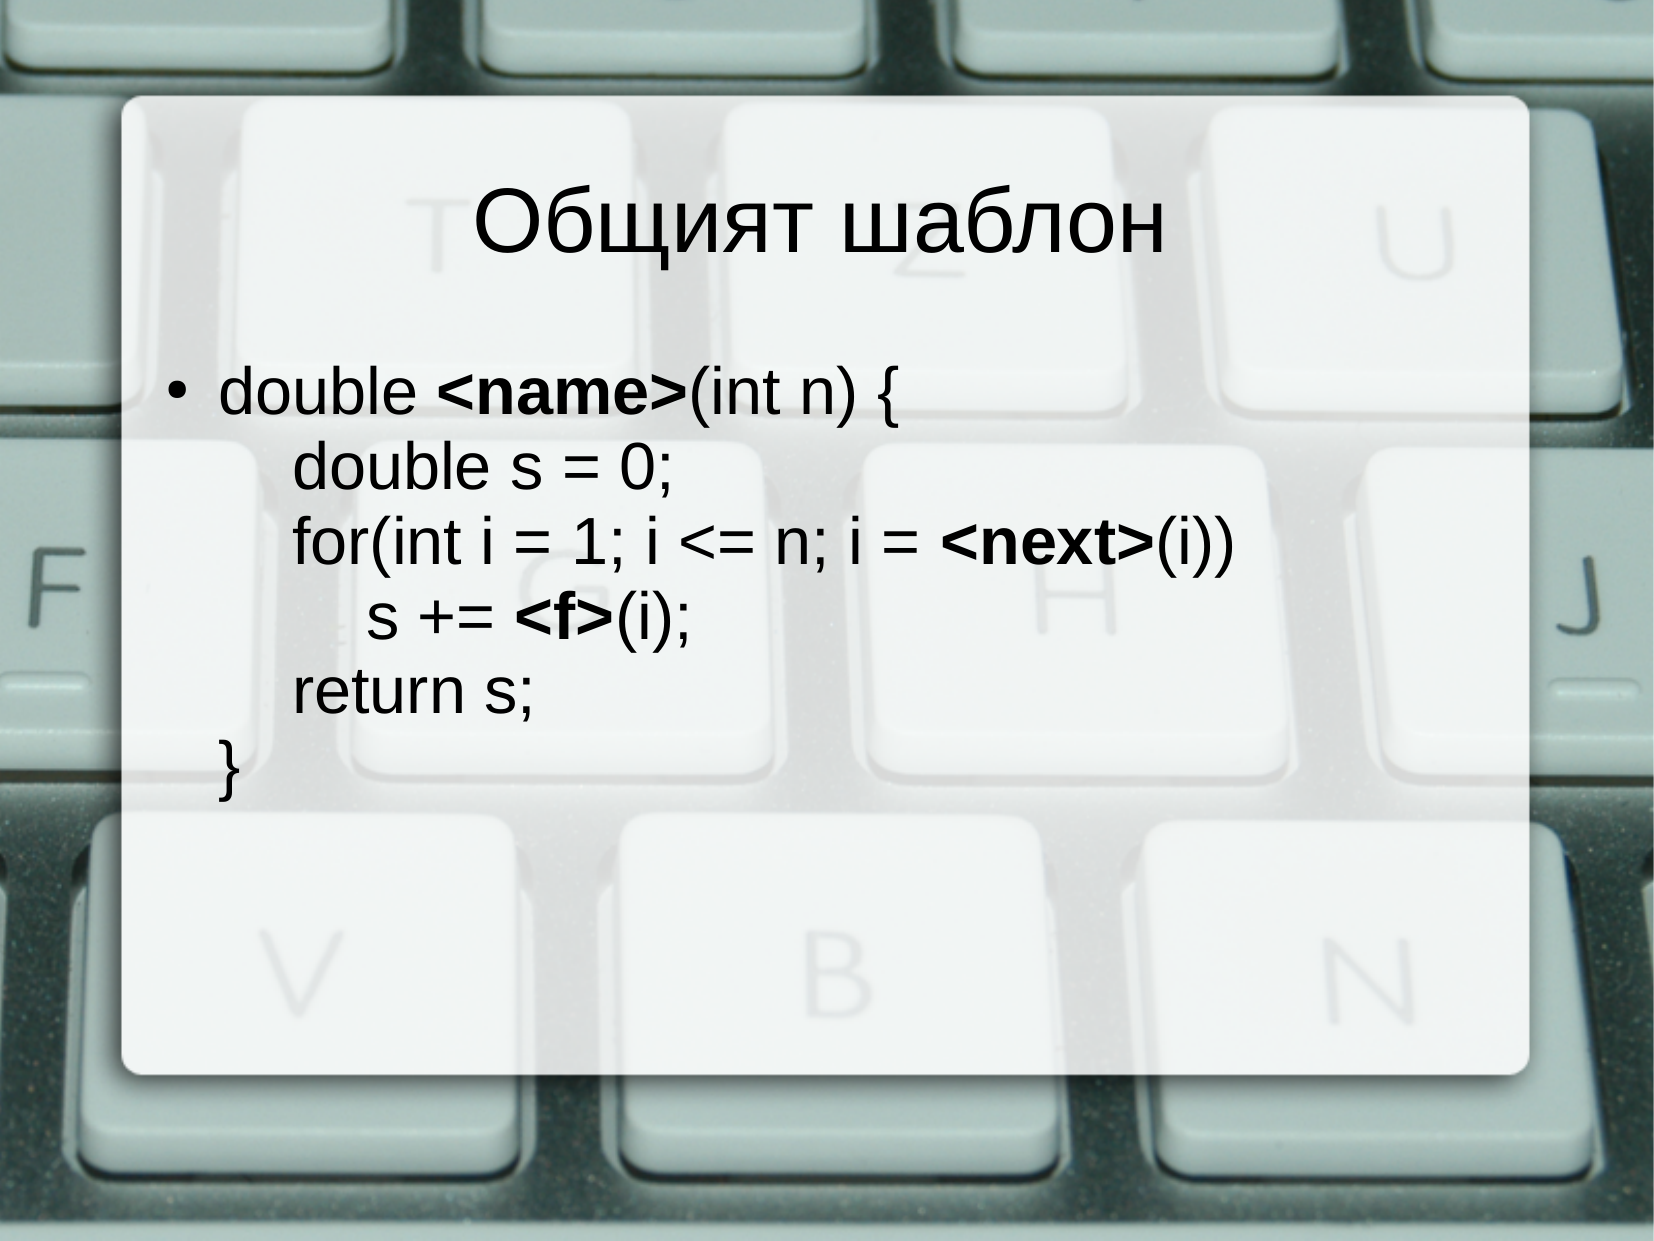

# Общият шаблон
double <name>(int n) {
	double s = 0;
	for(int i = 1; i <= n; i = <next>(i))
		s += <f>(i);
	return s;
}